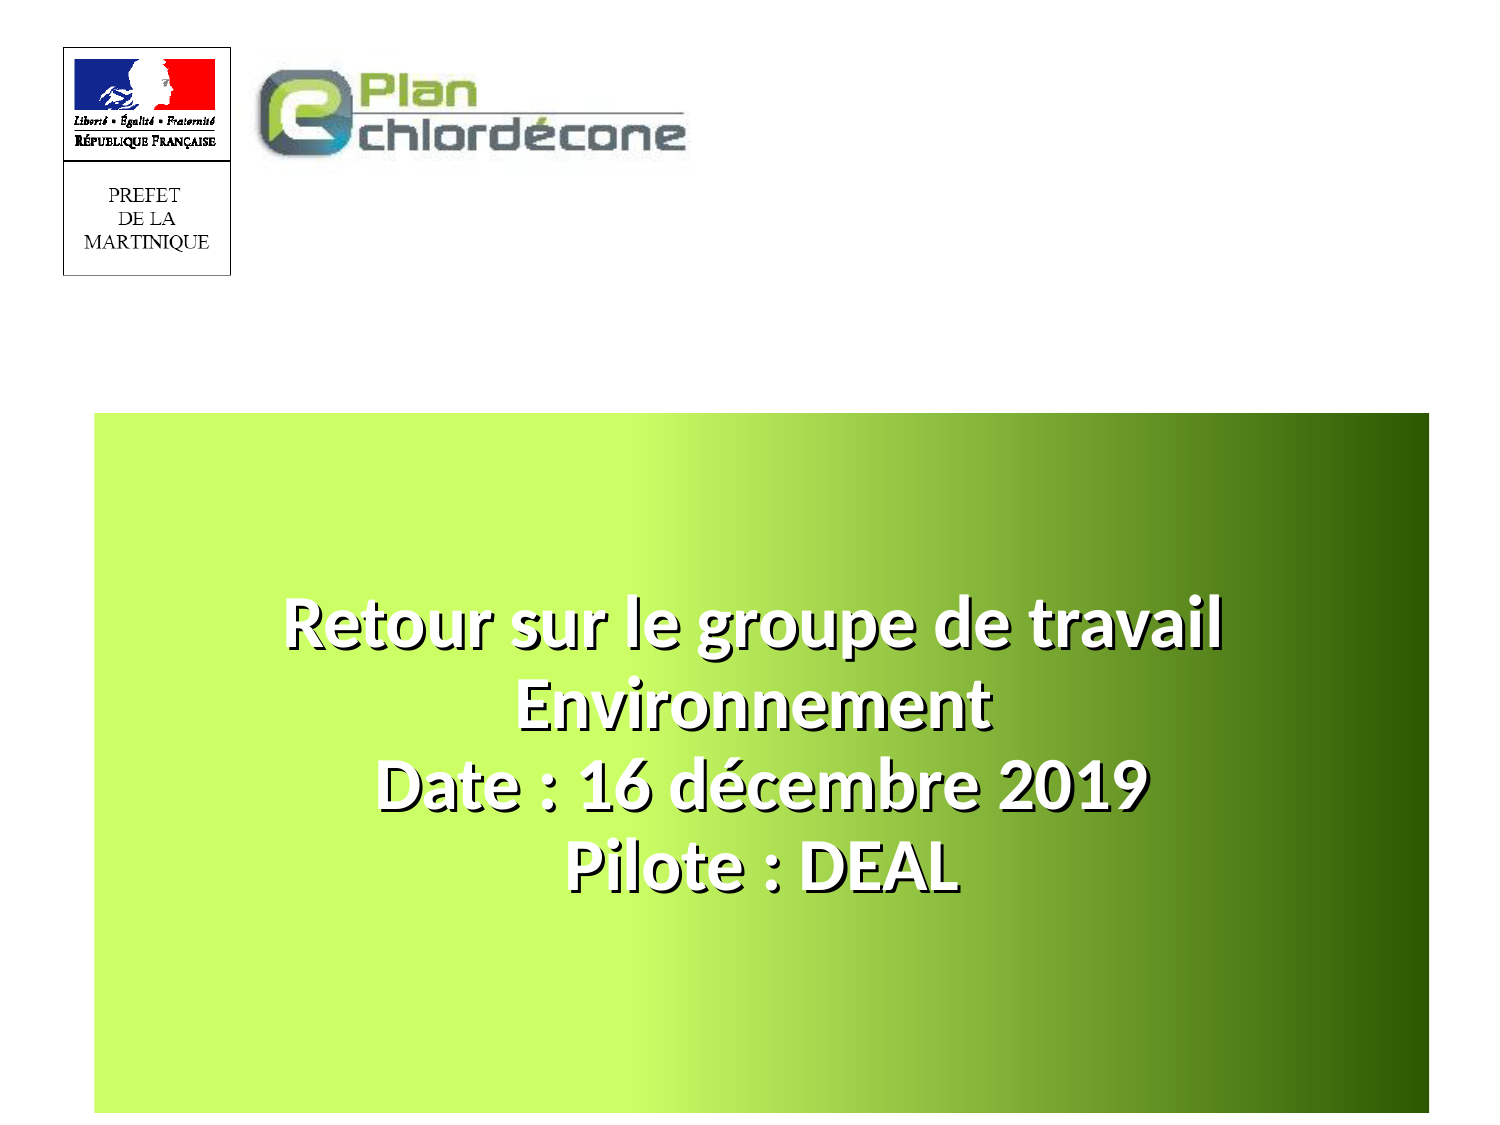

#
Retour sur le groupe de travail Environnement
Date : 16 décembre 2019
Pilote : DEAL